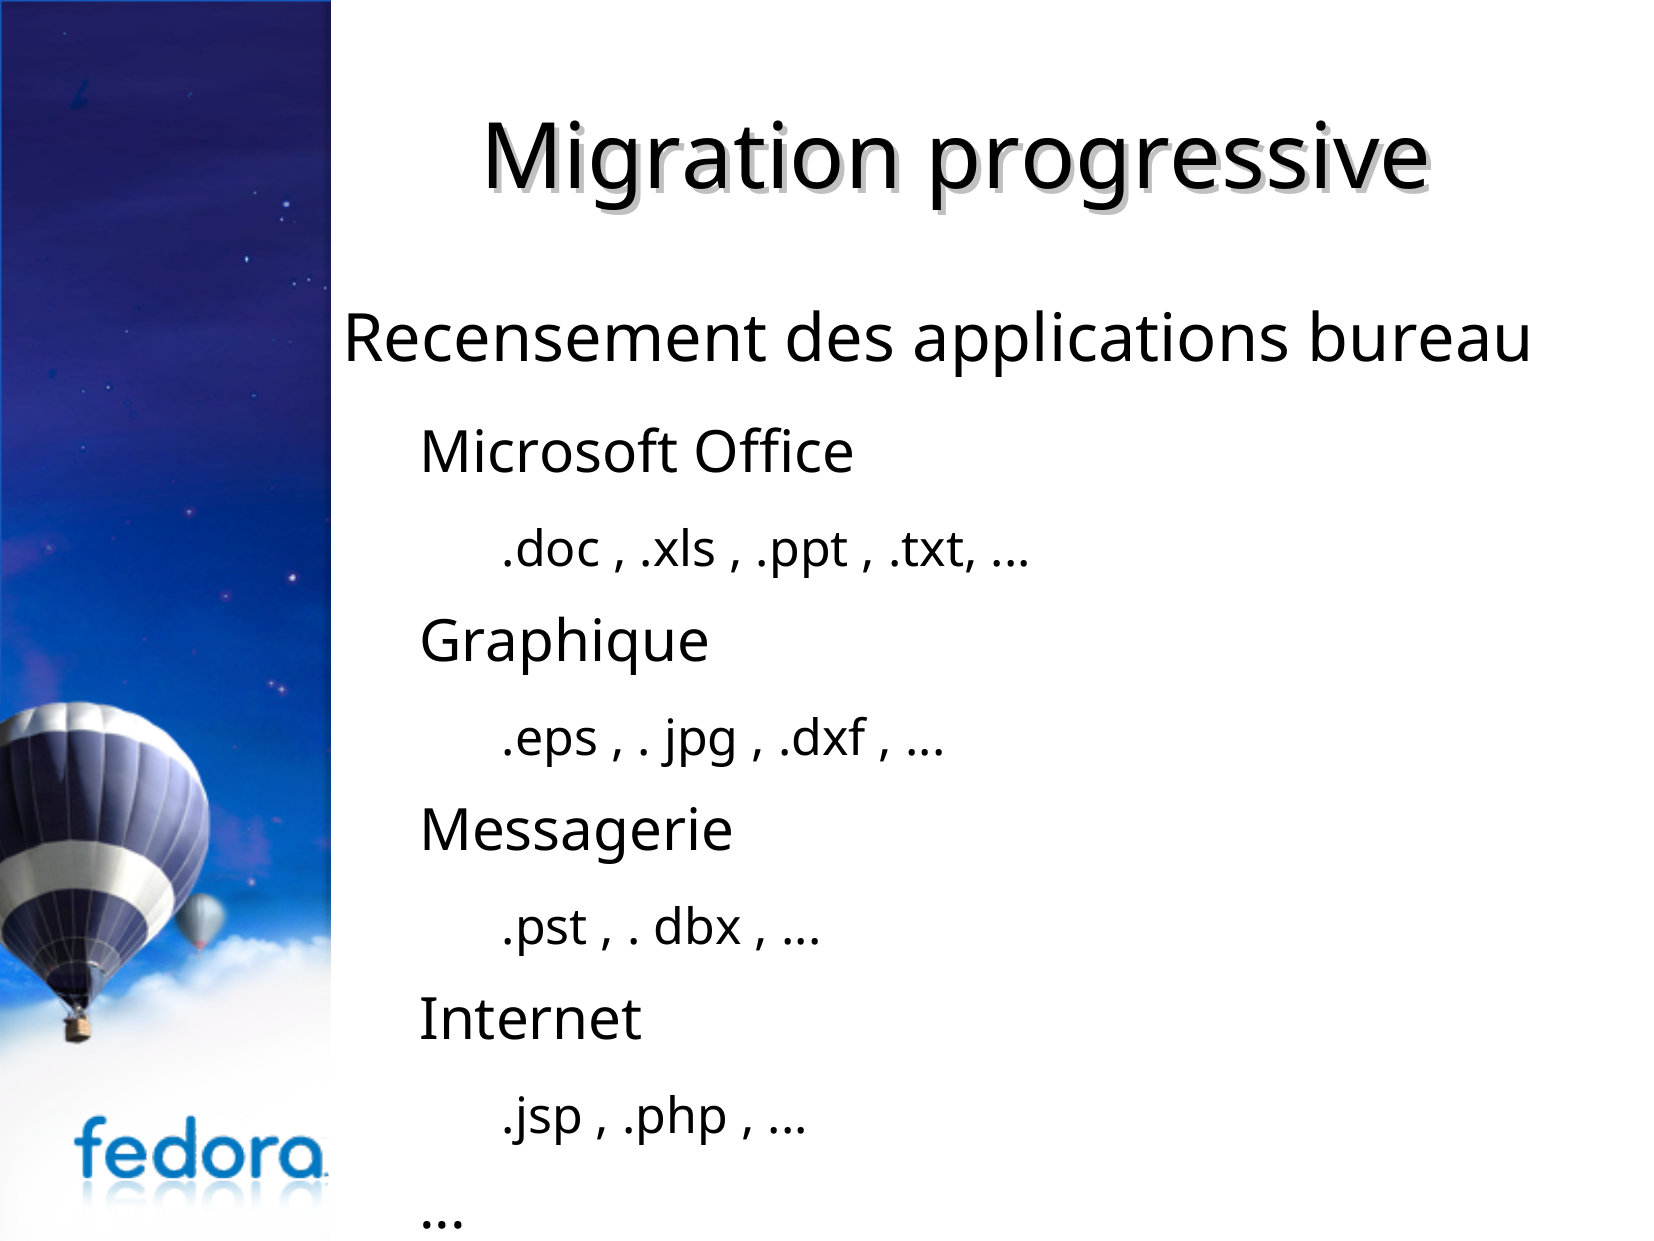

# Migration progressive
Recensement des applications bureau
Microsoft Office
.doc , .xls , .ppt , .txt, ...
Graphique
.eps , . jpg , .dxf , ...
Messagerie
.pst , . dbx , ...
Internet
.jsp , .php , ...
...